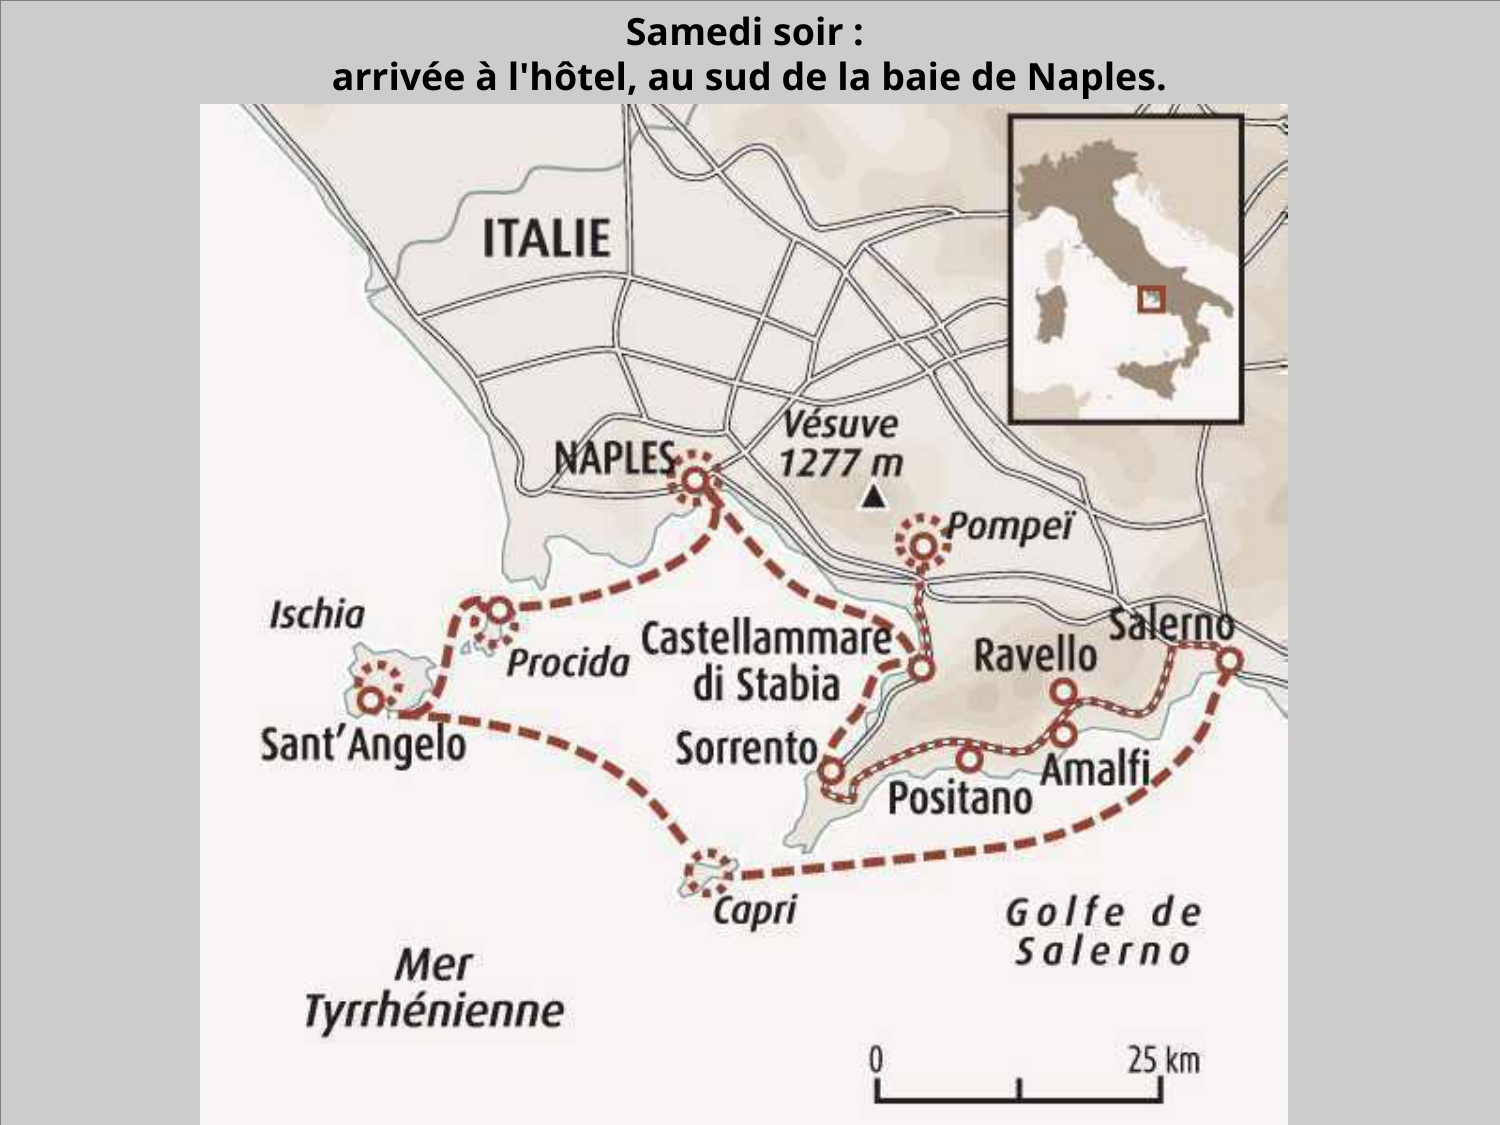

Samedi soir :
arrivée à l'hôtel, au sud de la baie de Naples.